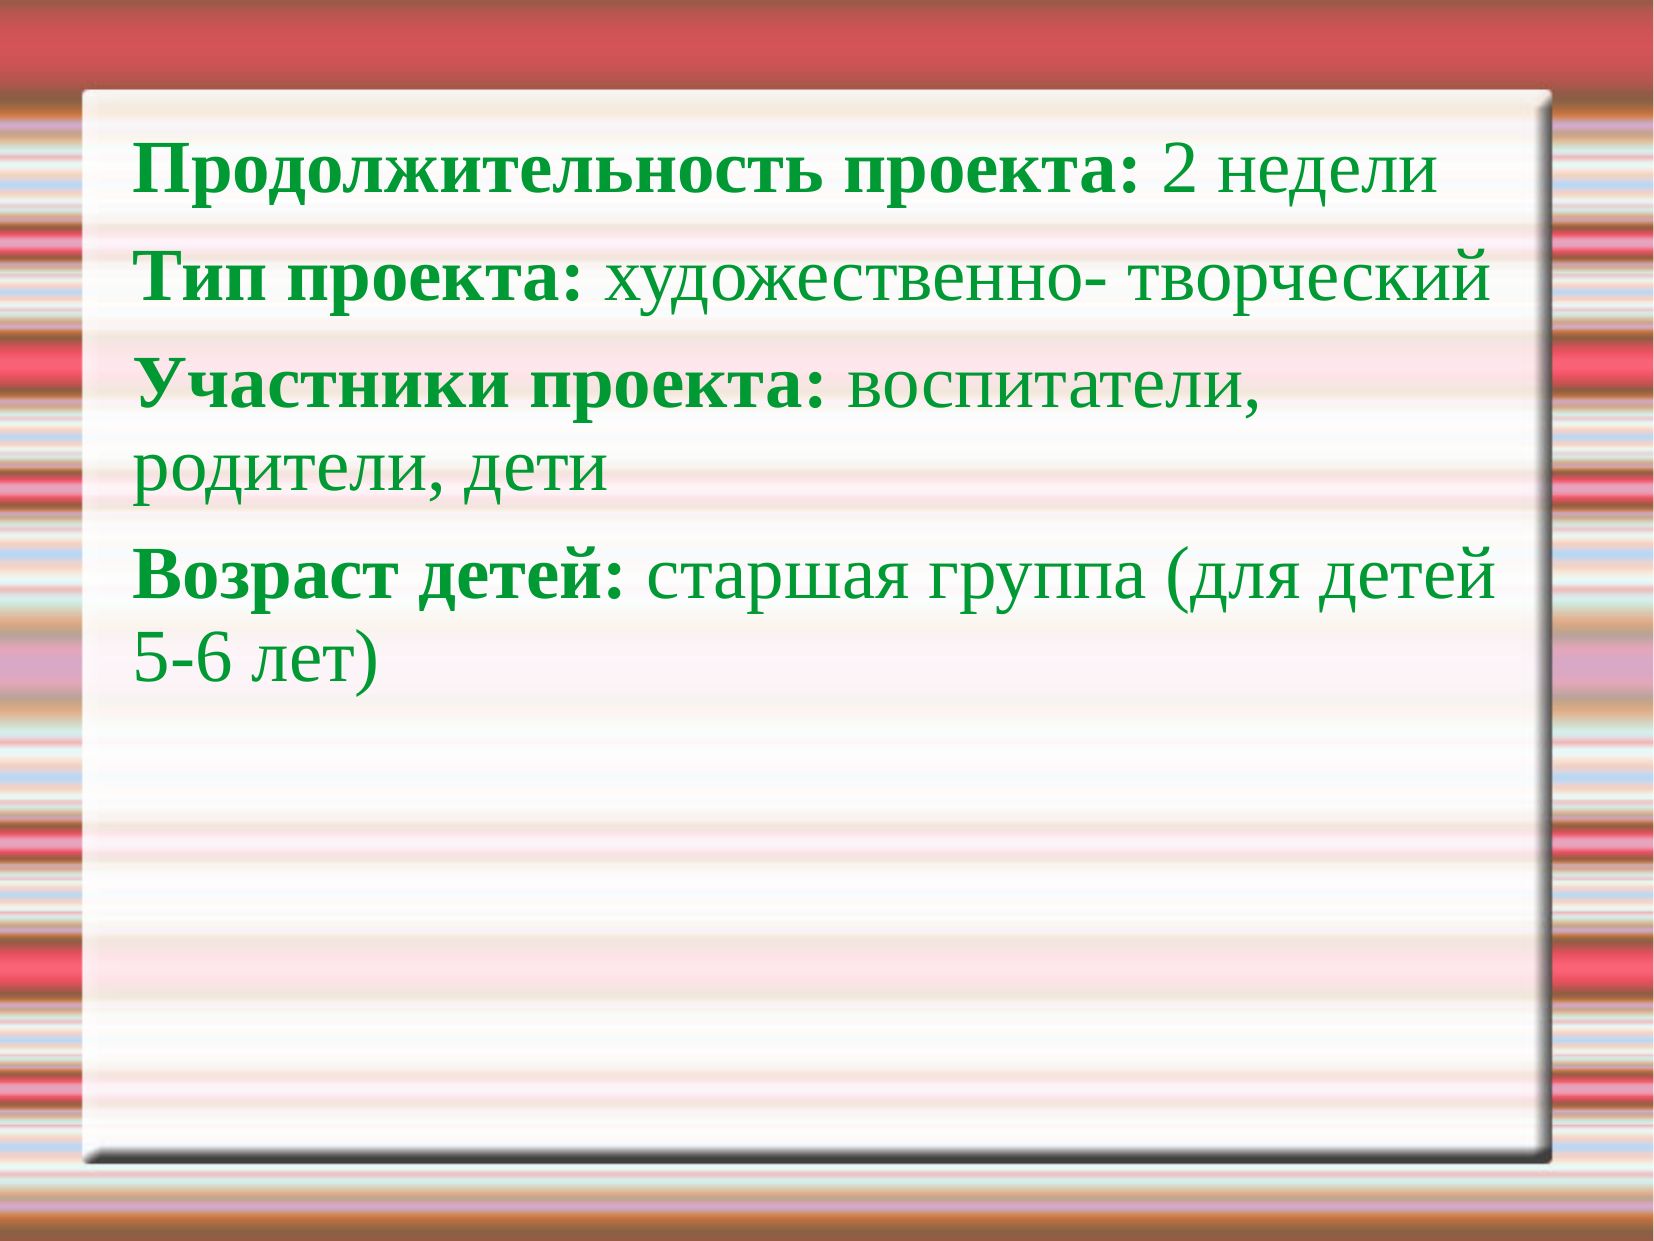

#
Продолжительность проекта: 2 недели
Тип проекта: художественно- творческий
Участники проекта: воспитатели, родители, дети
Возраст детей: старшая группа (для детей 5-6 лет)